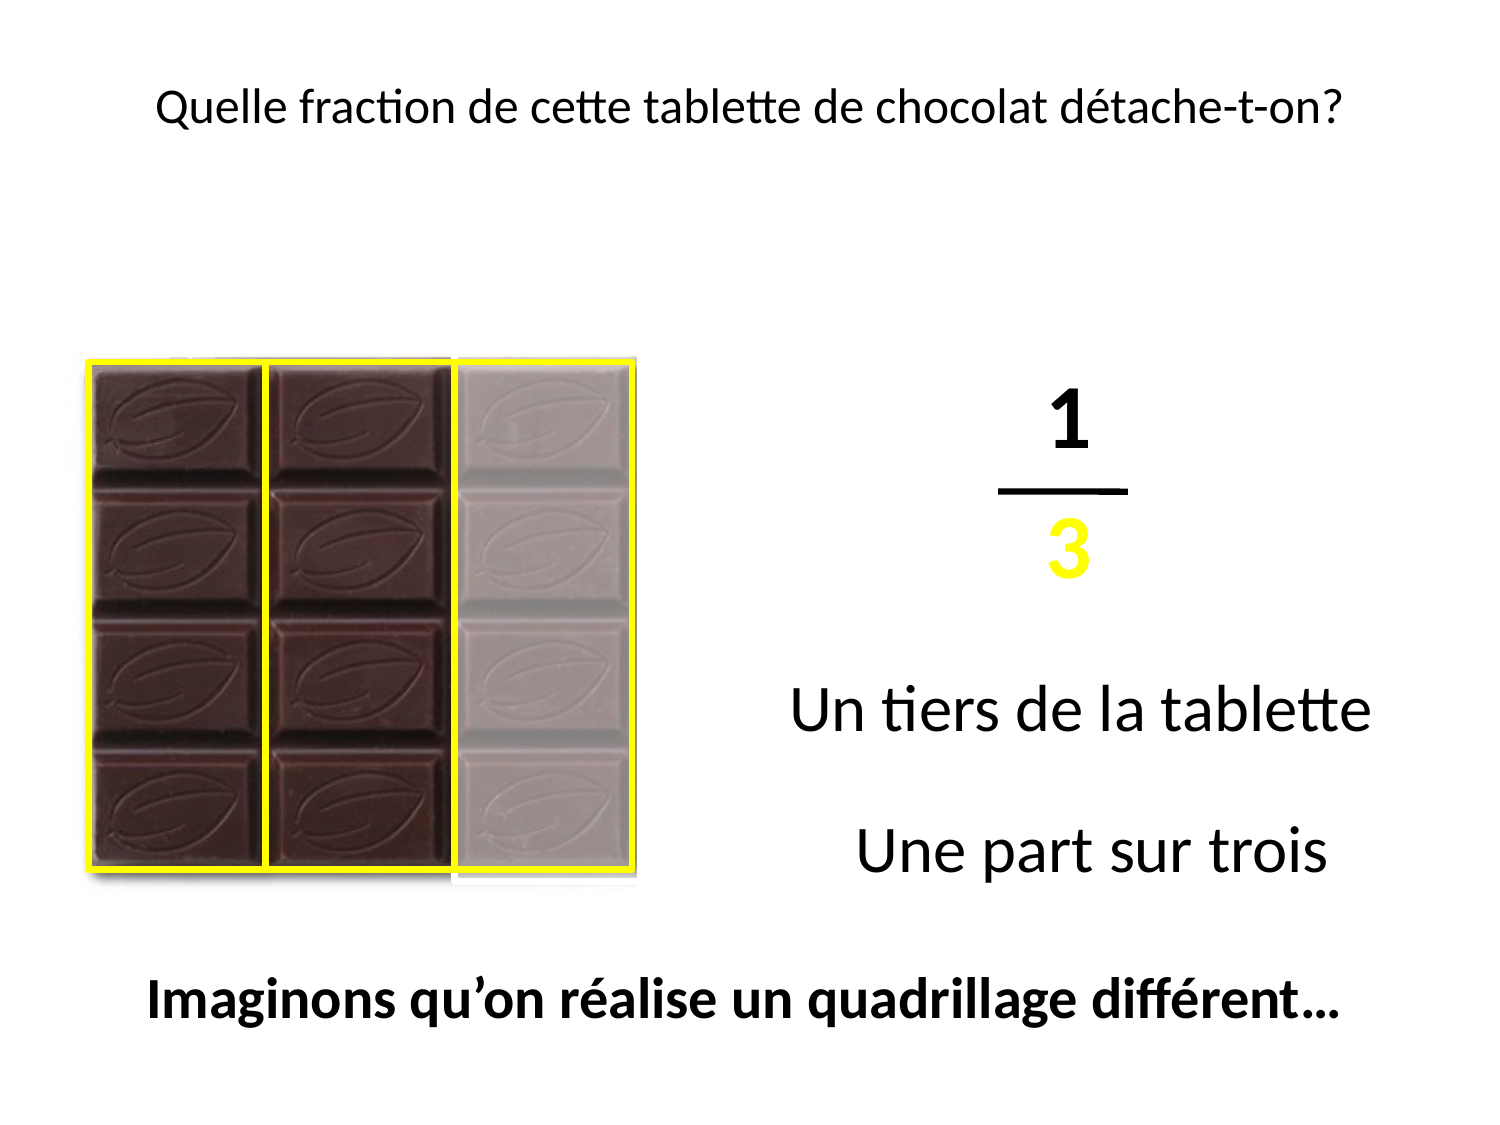

Quelle fraction de cette tablette de chocolat détache-t-on?
1
3
Un tiers de la tablette
Une part sur trois
Imaginons qu’on réalise un quadrillage différent…